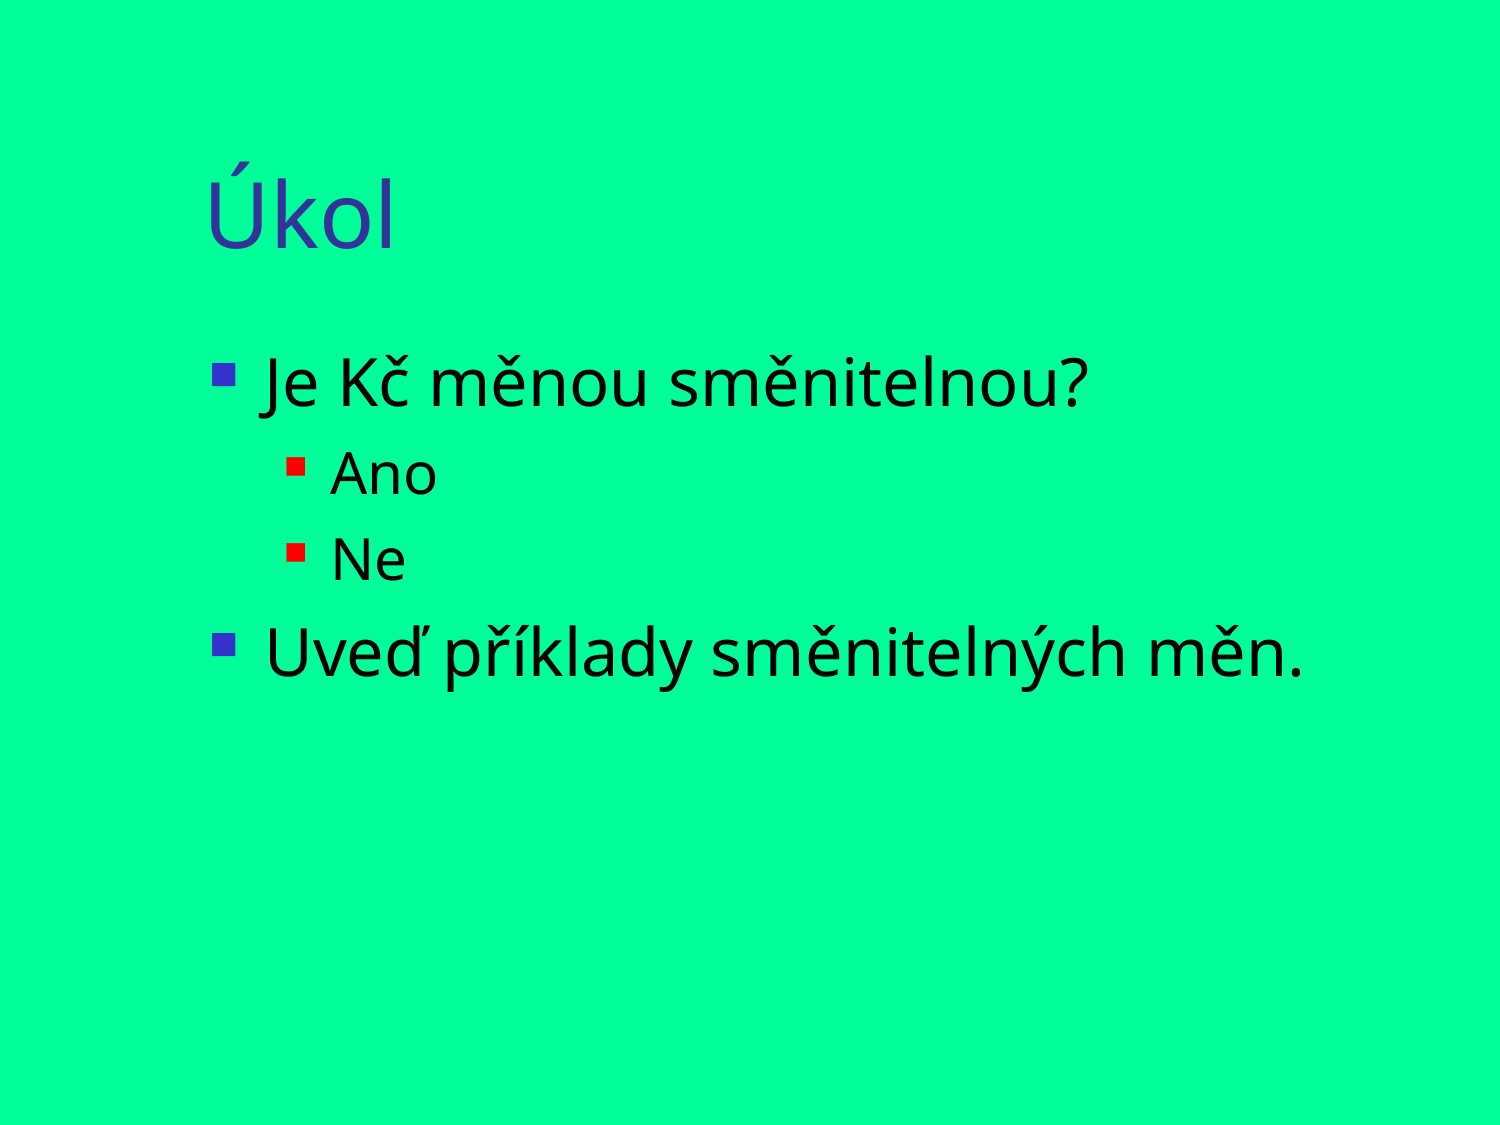

# Úkol
Je Kč měnou směnitelnou?
Ano
Ne
Uveď příklady směnitelných měn.